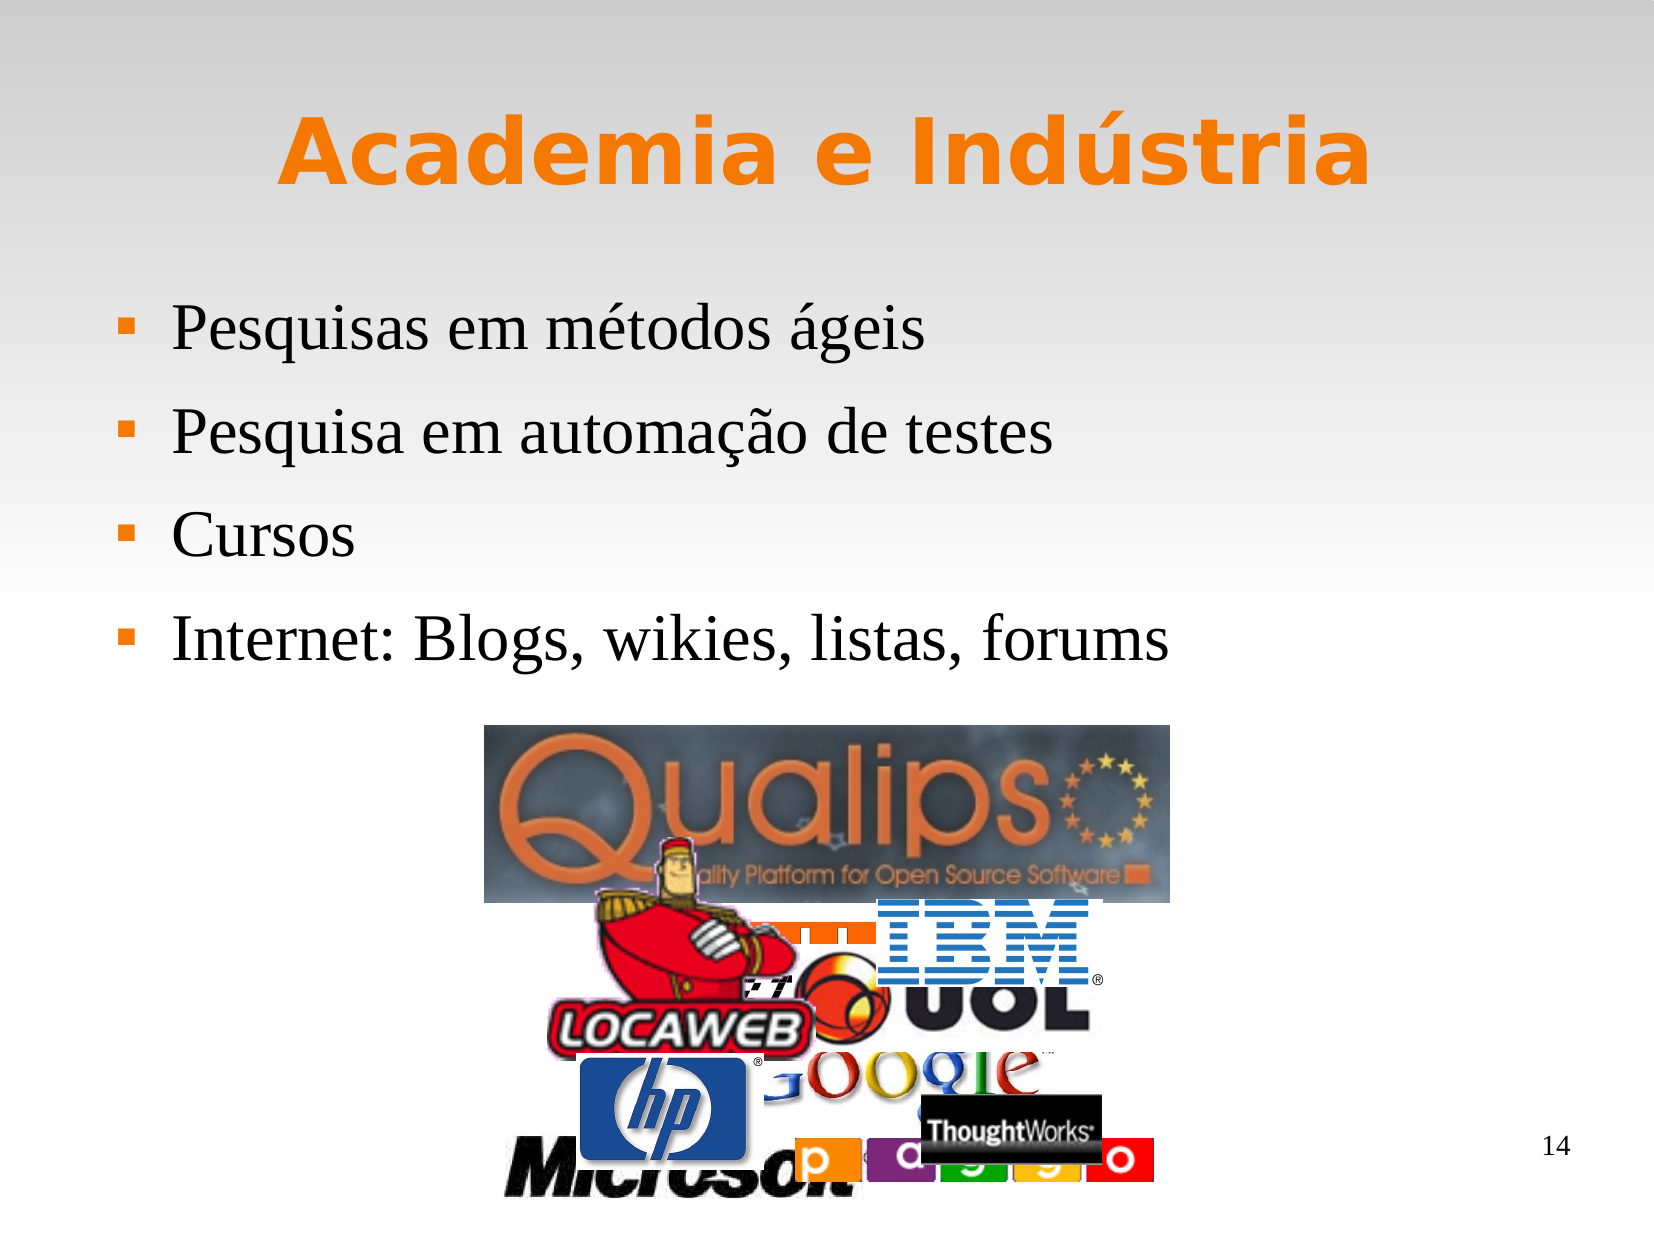

# Academia e Indústria
Pesquisas em métodos ágeis
Pesquisa em automação de testes
Cursos
Internet: Blogs, wikies, listas, forums
14